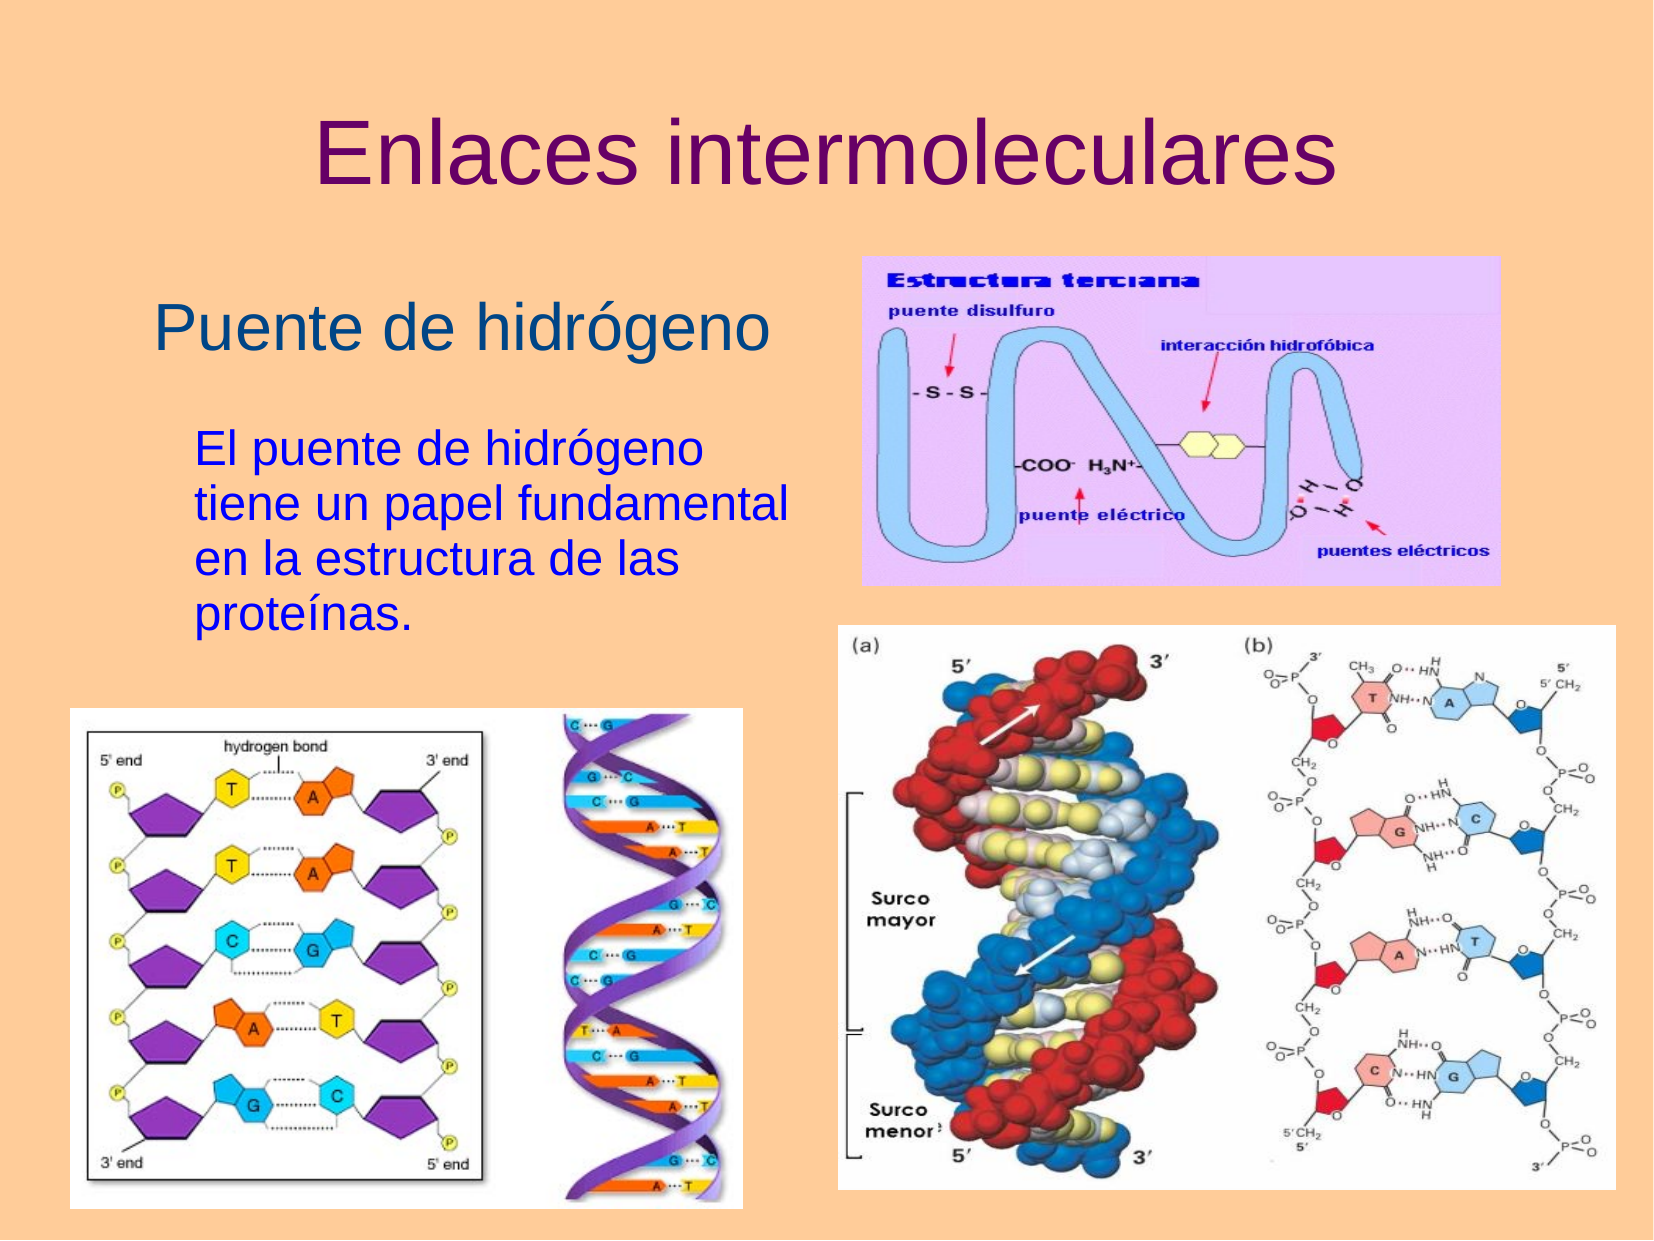

# Enlaces intermoleculares
Puente de hidrógeno
El puente de hidrógeno tiene un papel fundamental en la estructura de las proteínas.